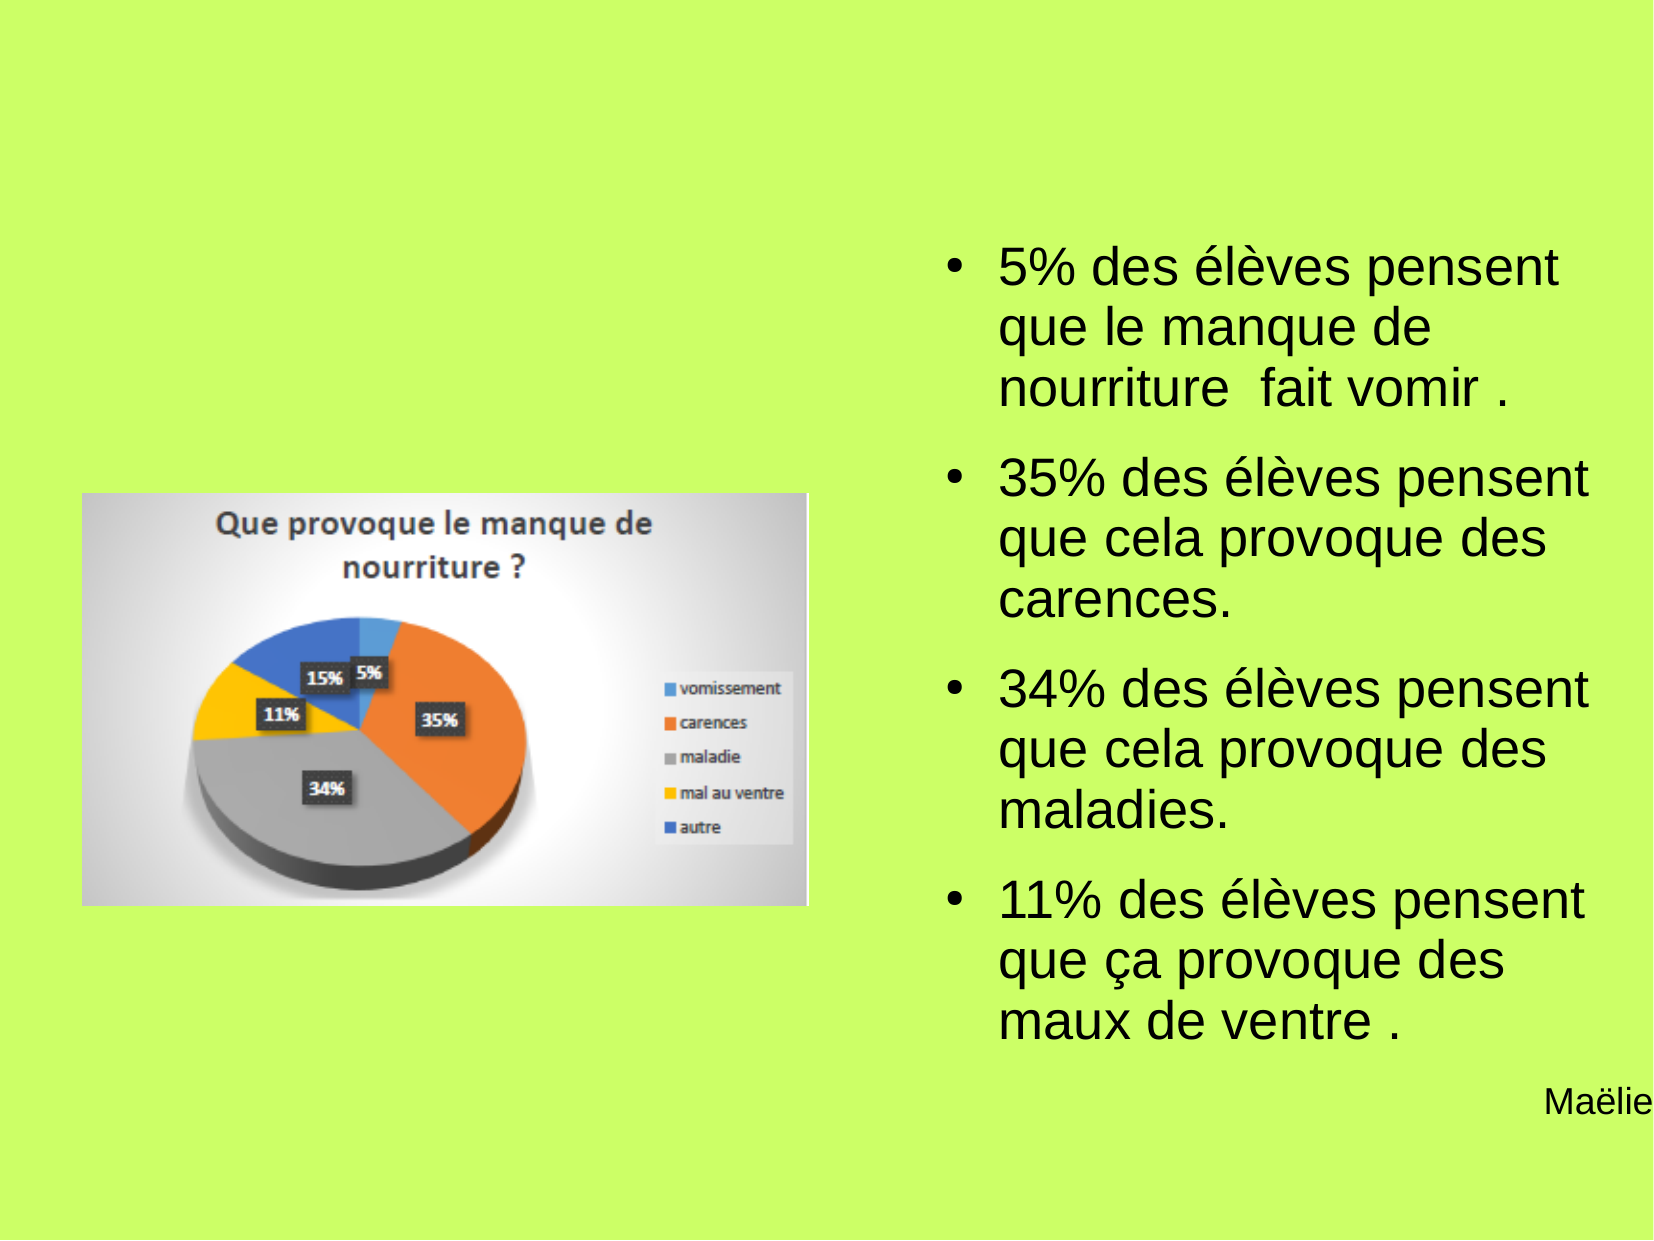

# 5% des élèves pensent que le manque de nourriture fait vomir .
35% des élèves pensent que cela provoque des carences.
34% des élèves pensent que cela provoque des maladies.
11% des élèves pensent que ça provoque des maux de ventre .
Maëlie